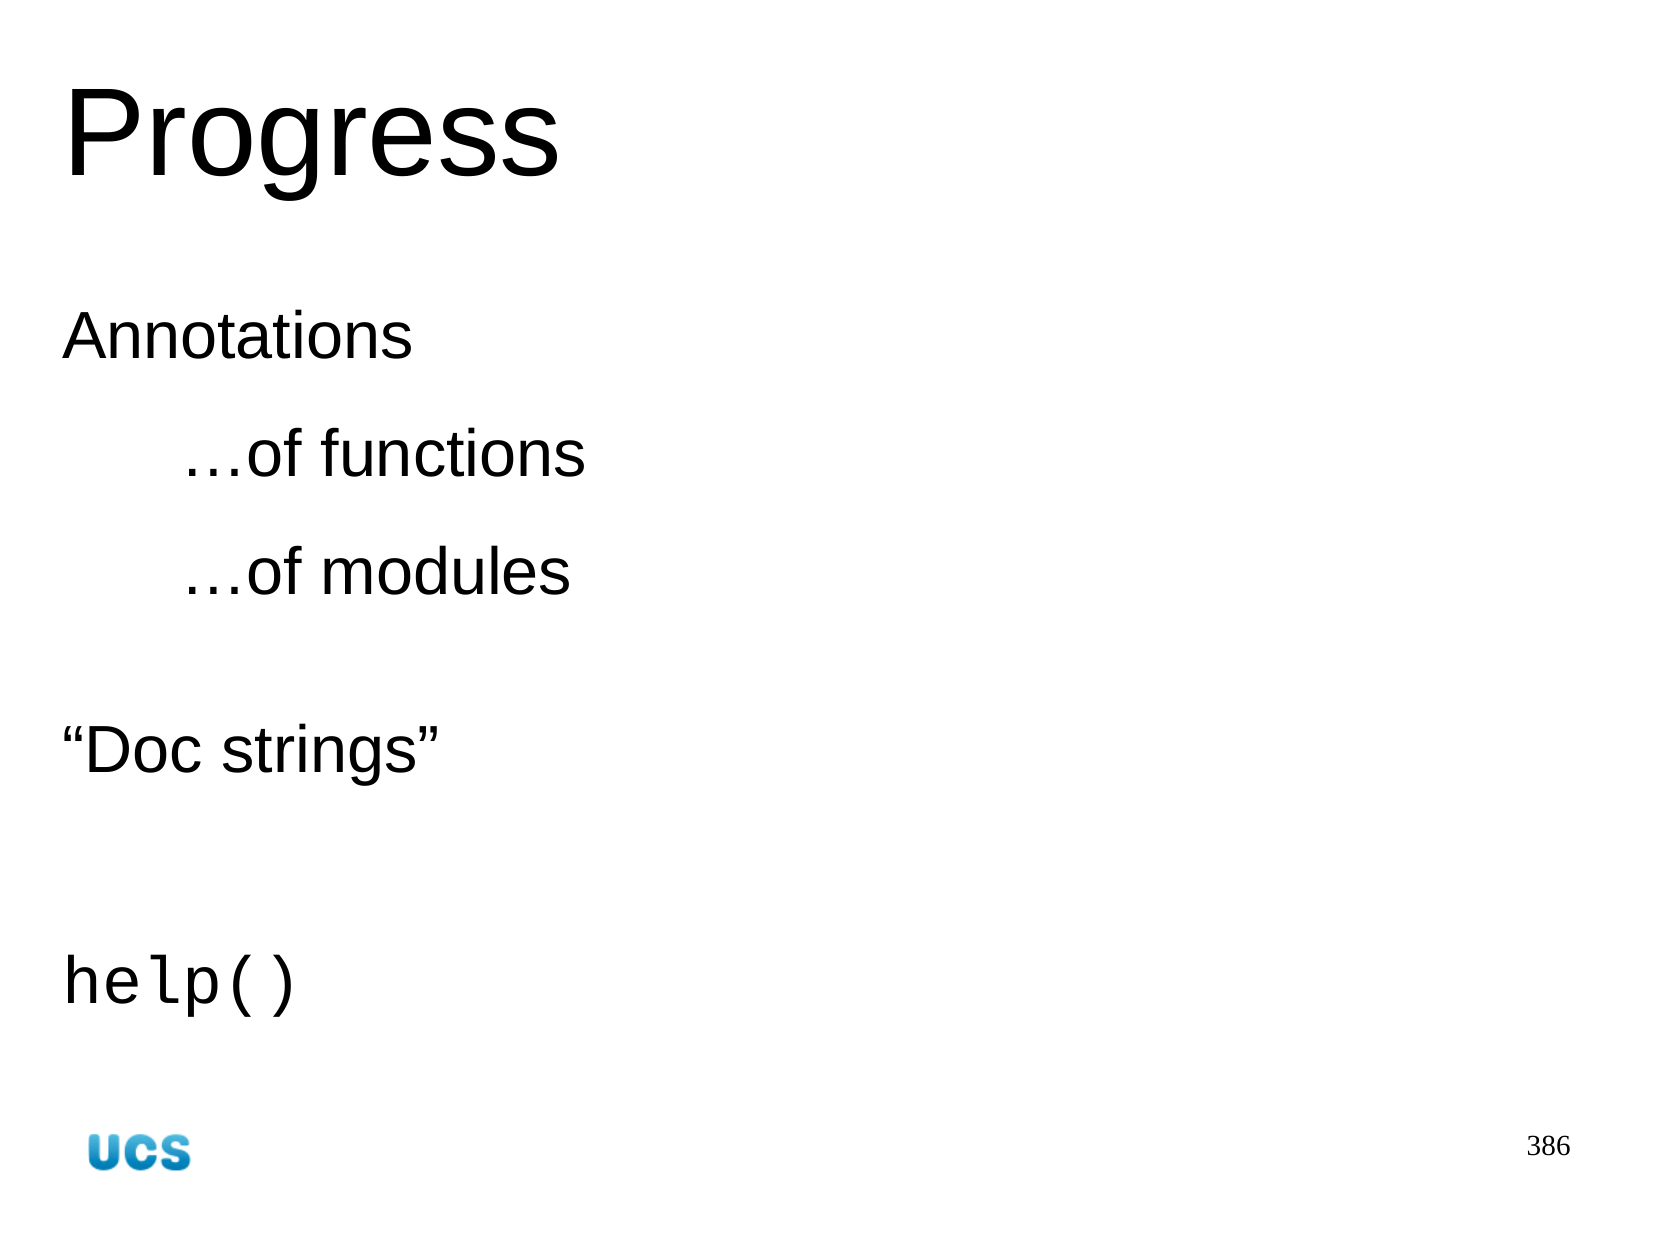

Progress
Annotations
…of functions
…of modules
“Doc strings”
help()
386